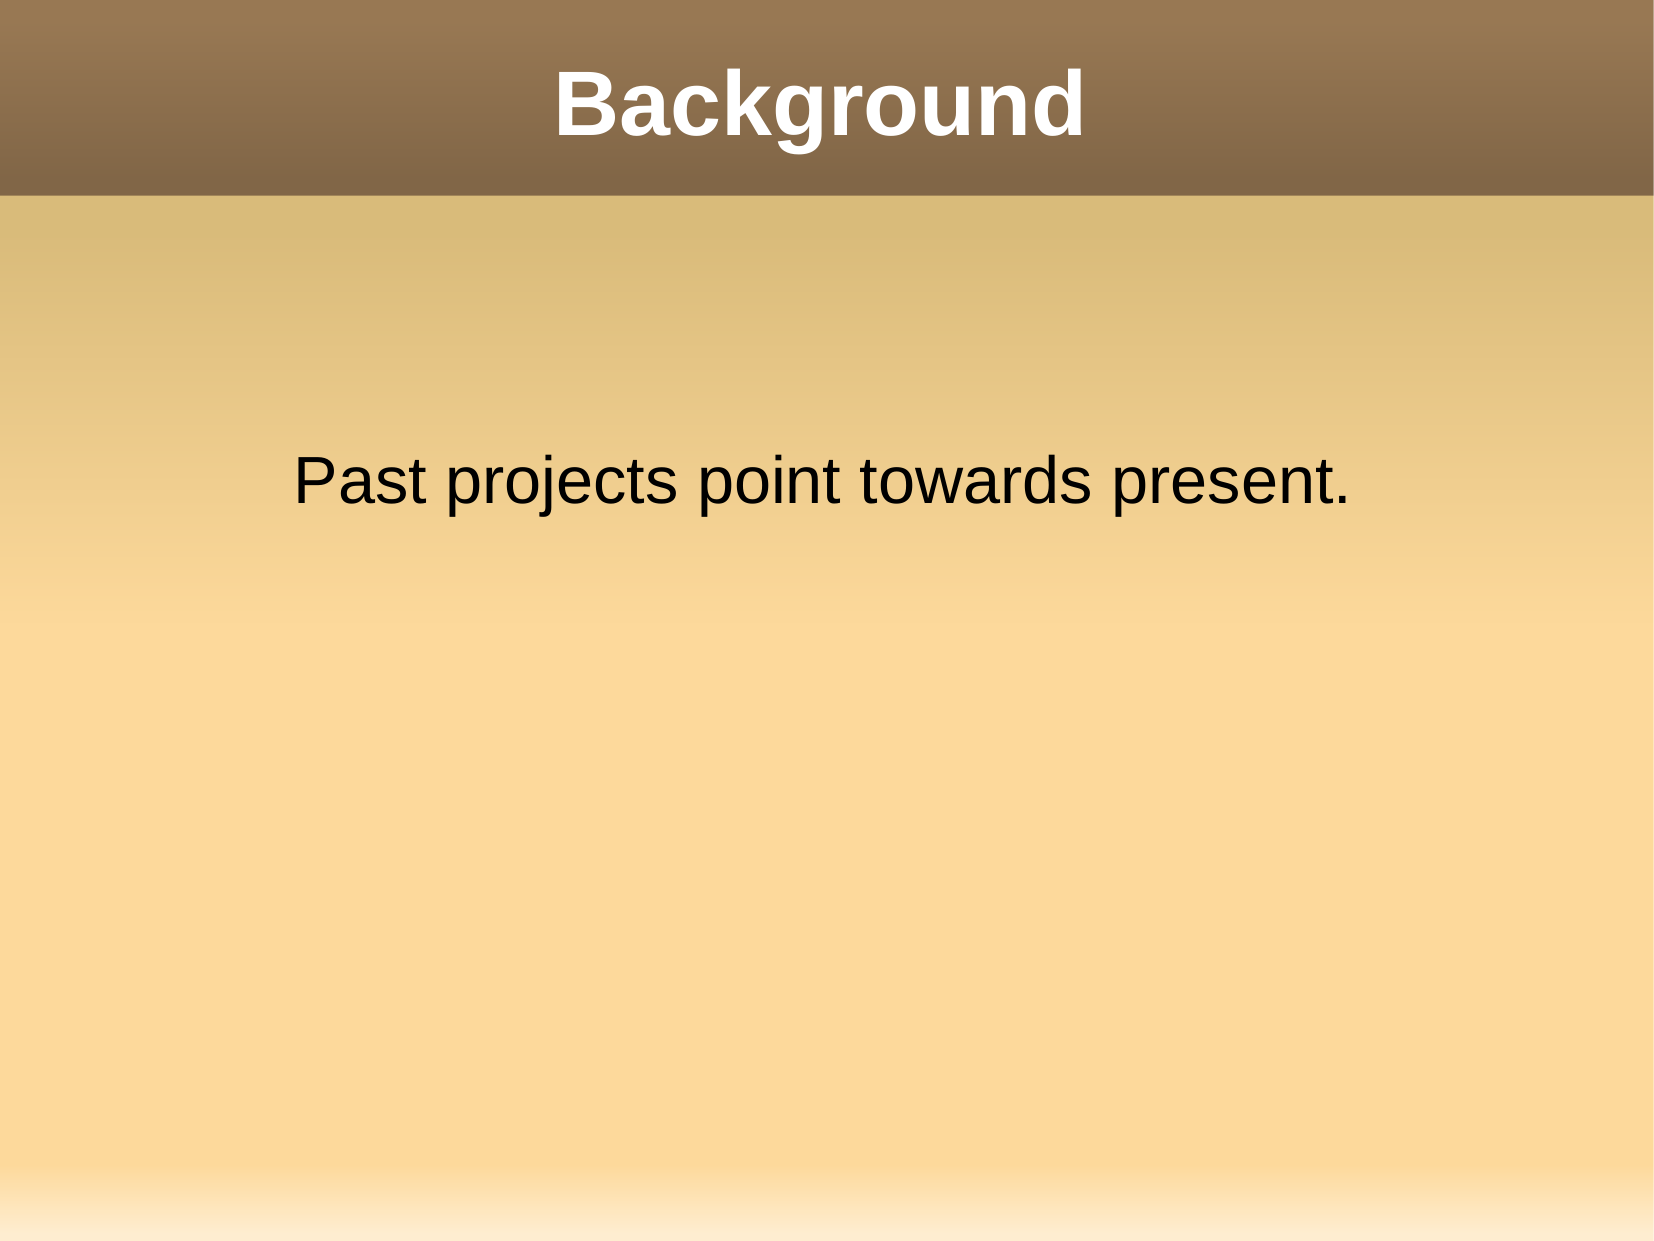

# Background
Past projects point towards present.